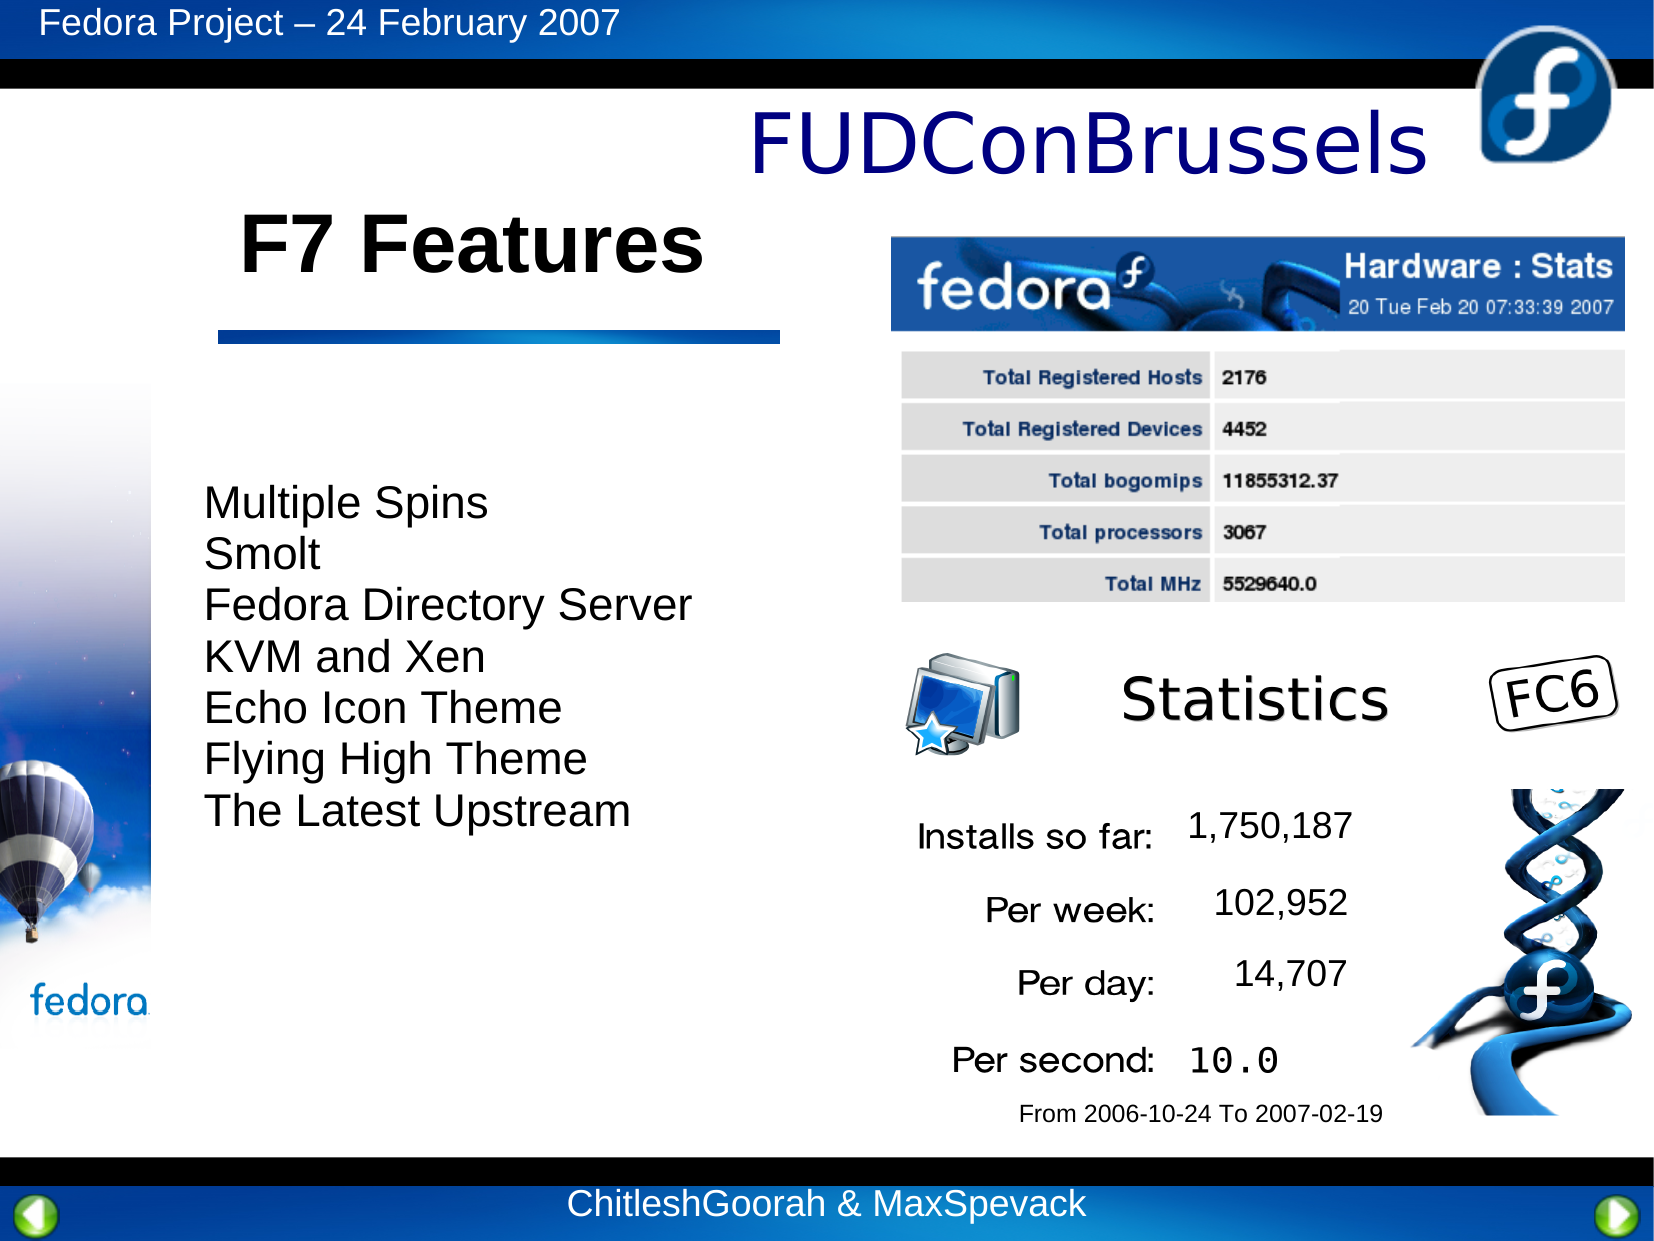

F7 Features
Multiple Spins
Smolt
Fedora Directory Server
KVM and Xen
Echo Icon Theme
Flying High Theme
The Latest Upstream
1,750,187
102,952
14,707
From 2006-10-24 To 2007-02-19